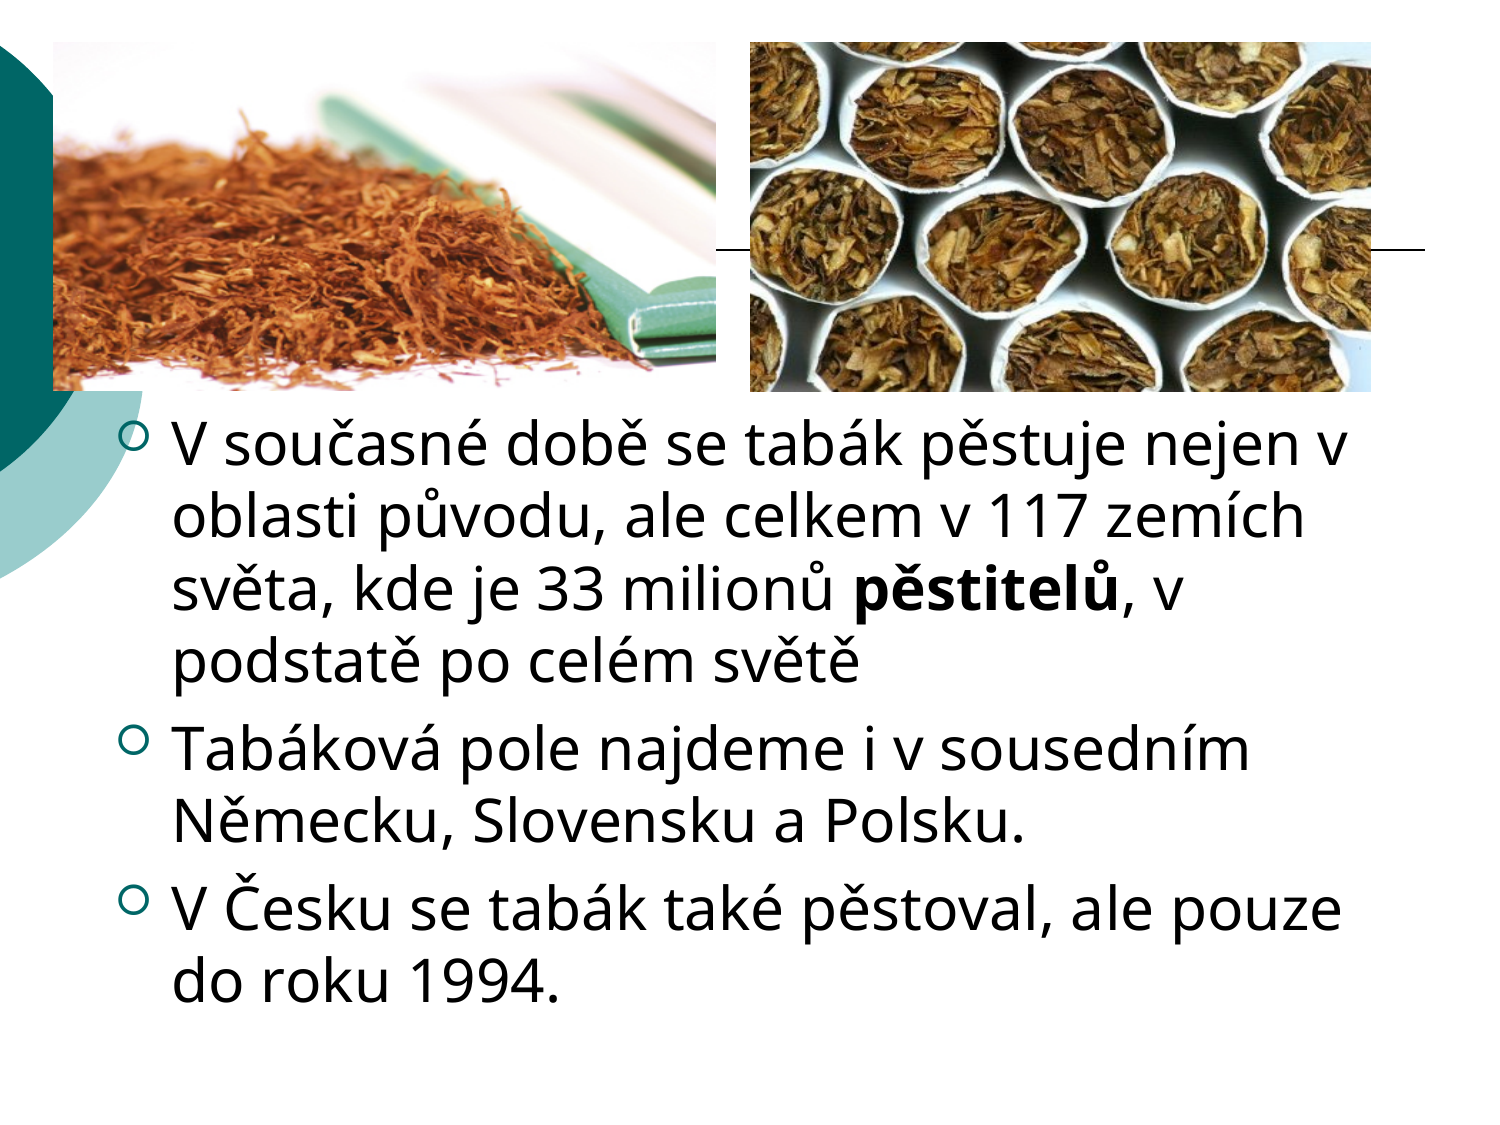

# V současné době se tabák pěstuje nejen v oblasti původu, ale celkem v 117 zemích světa, kde je 33 milionů pěstitelů, v podstatě po celém světě
Tabáková pole najdeme i v sousedním Německu, Slovensku a Polsku.
V Česku se tabák také pěstoval, ale pouze do roku 1994.